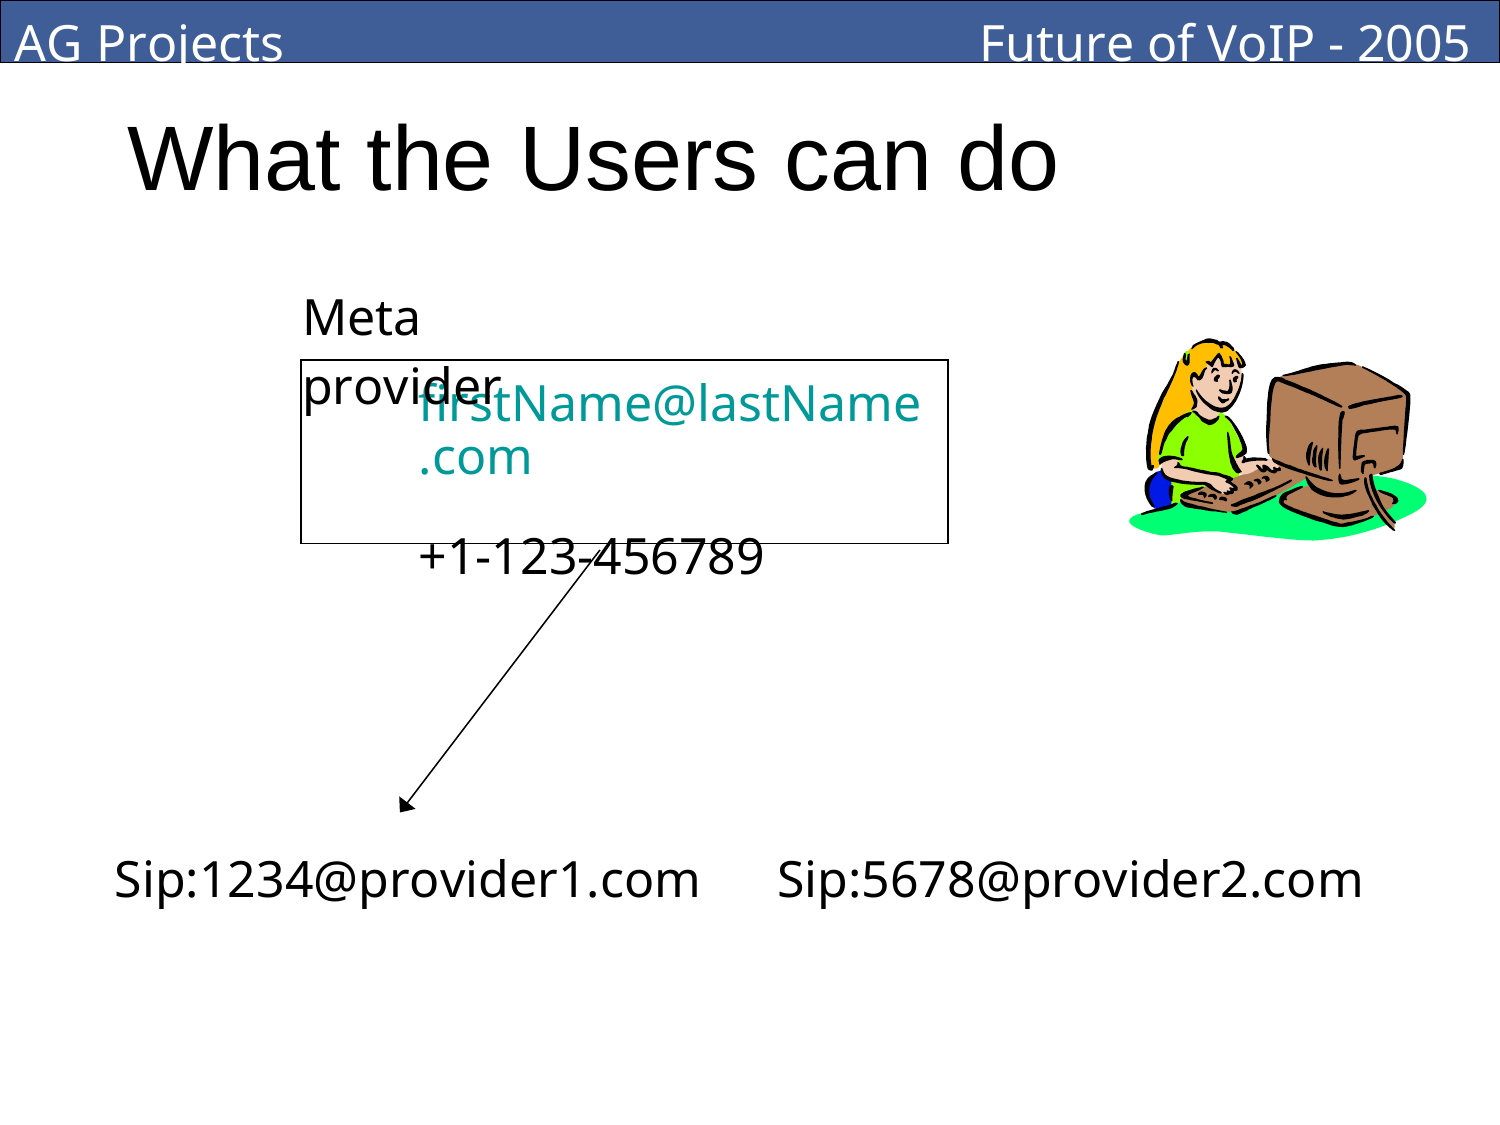

What the Users can do
Meta provider
firstName@lastName.com
+1-123-456789
Sip:1234@provider1.com
Sip:5678@provider2.com